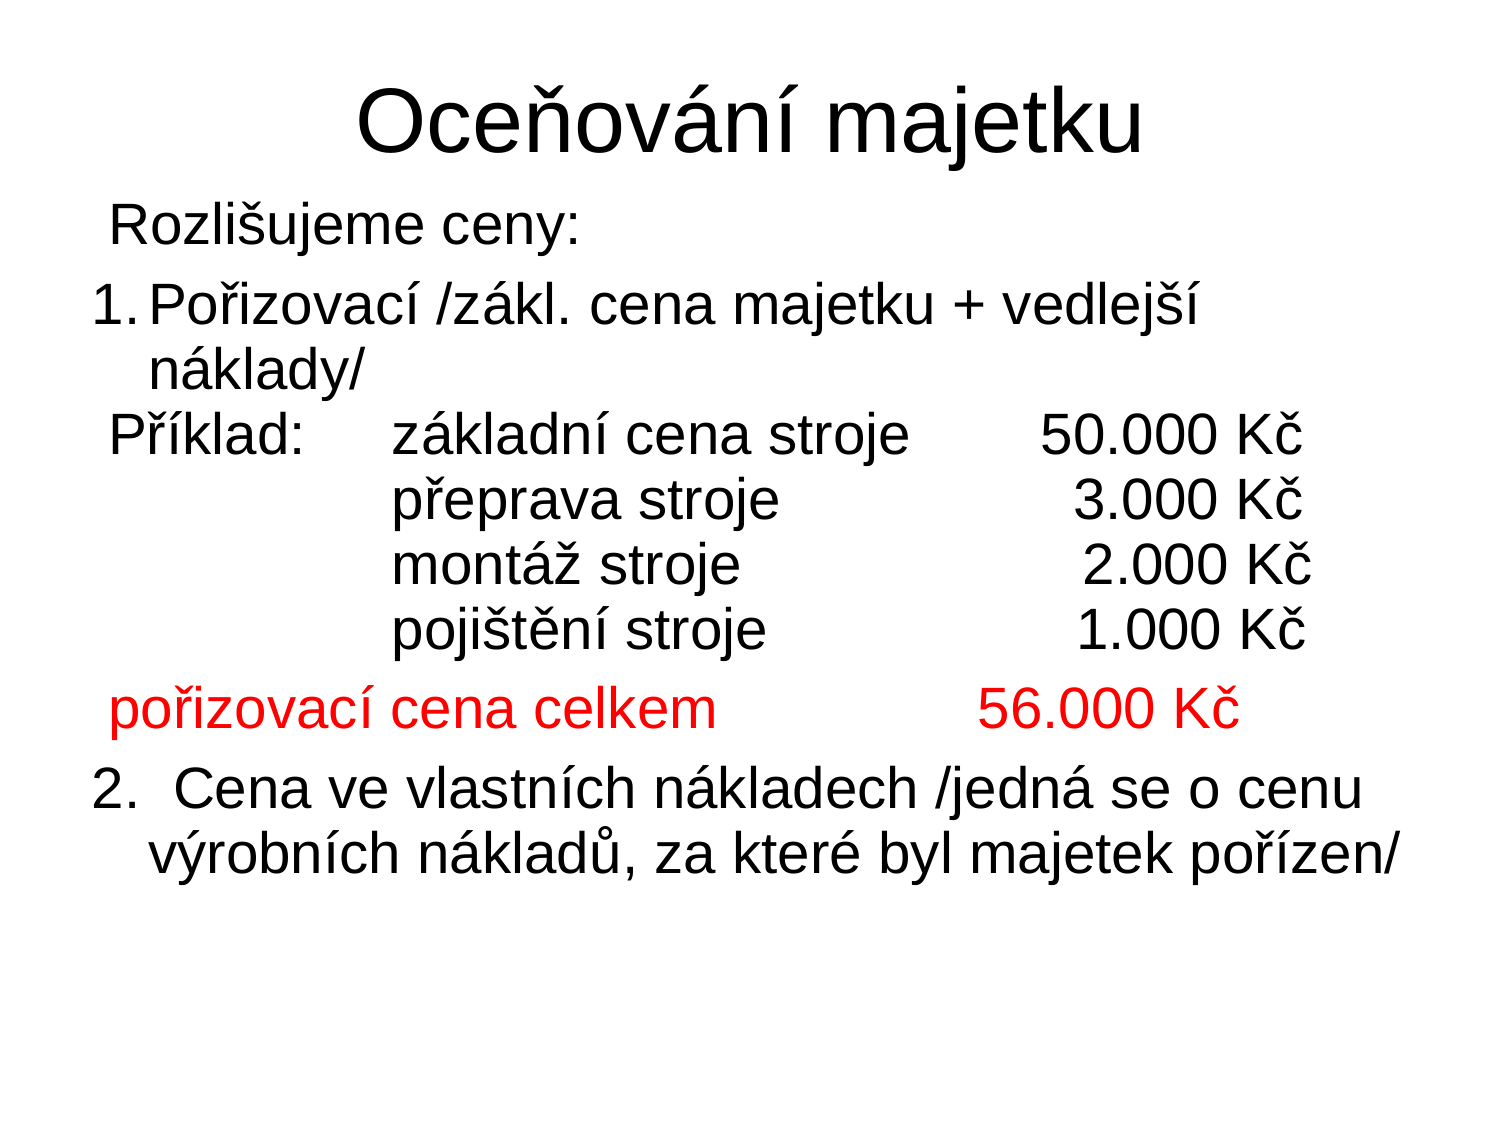

# Oceňování majetku
 Rozlišujeme ceny:
Pořizovací /zákl. cena majetku + vedlejší náklady/
 Příklad:	základní cena stroje 50.000 Kč
 	přeprava stroje 3.000 Kč
 	montáž stroje 2.000 Kč
 	pojištění stroje 1.000 Kč
 pořizovací cena celkem 56.000 Kč
2. Cena ve vlastních nákladech /jedná se o cenu výrobních nákladů, za které byl majetek pořízen/